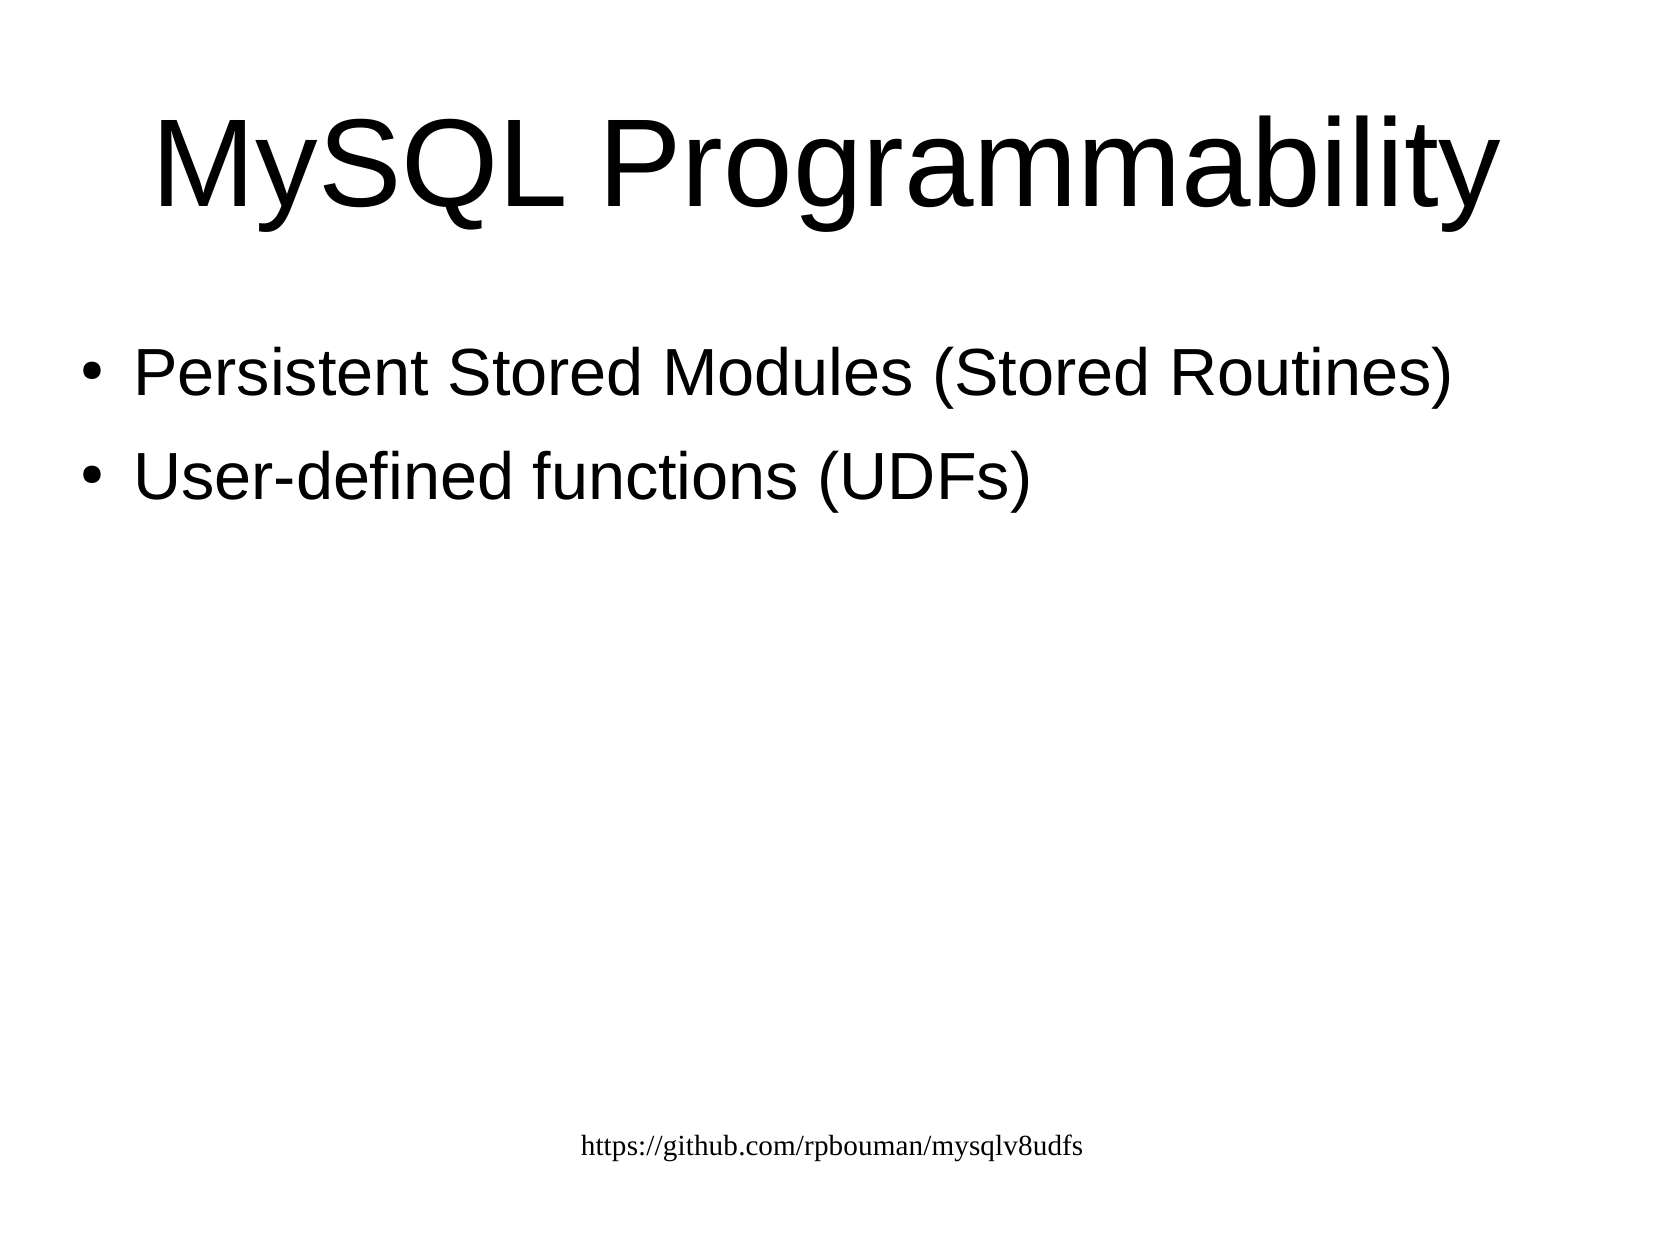

# MySQL Programmability
Persistent Stored Modules (Stored Routines)
User-defined functions (UDFs)